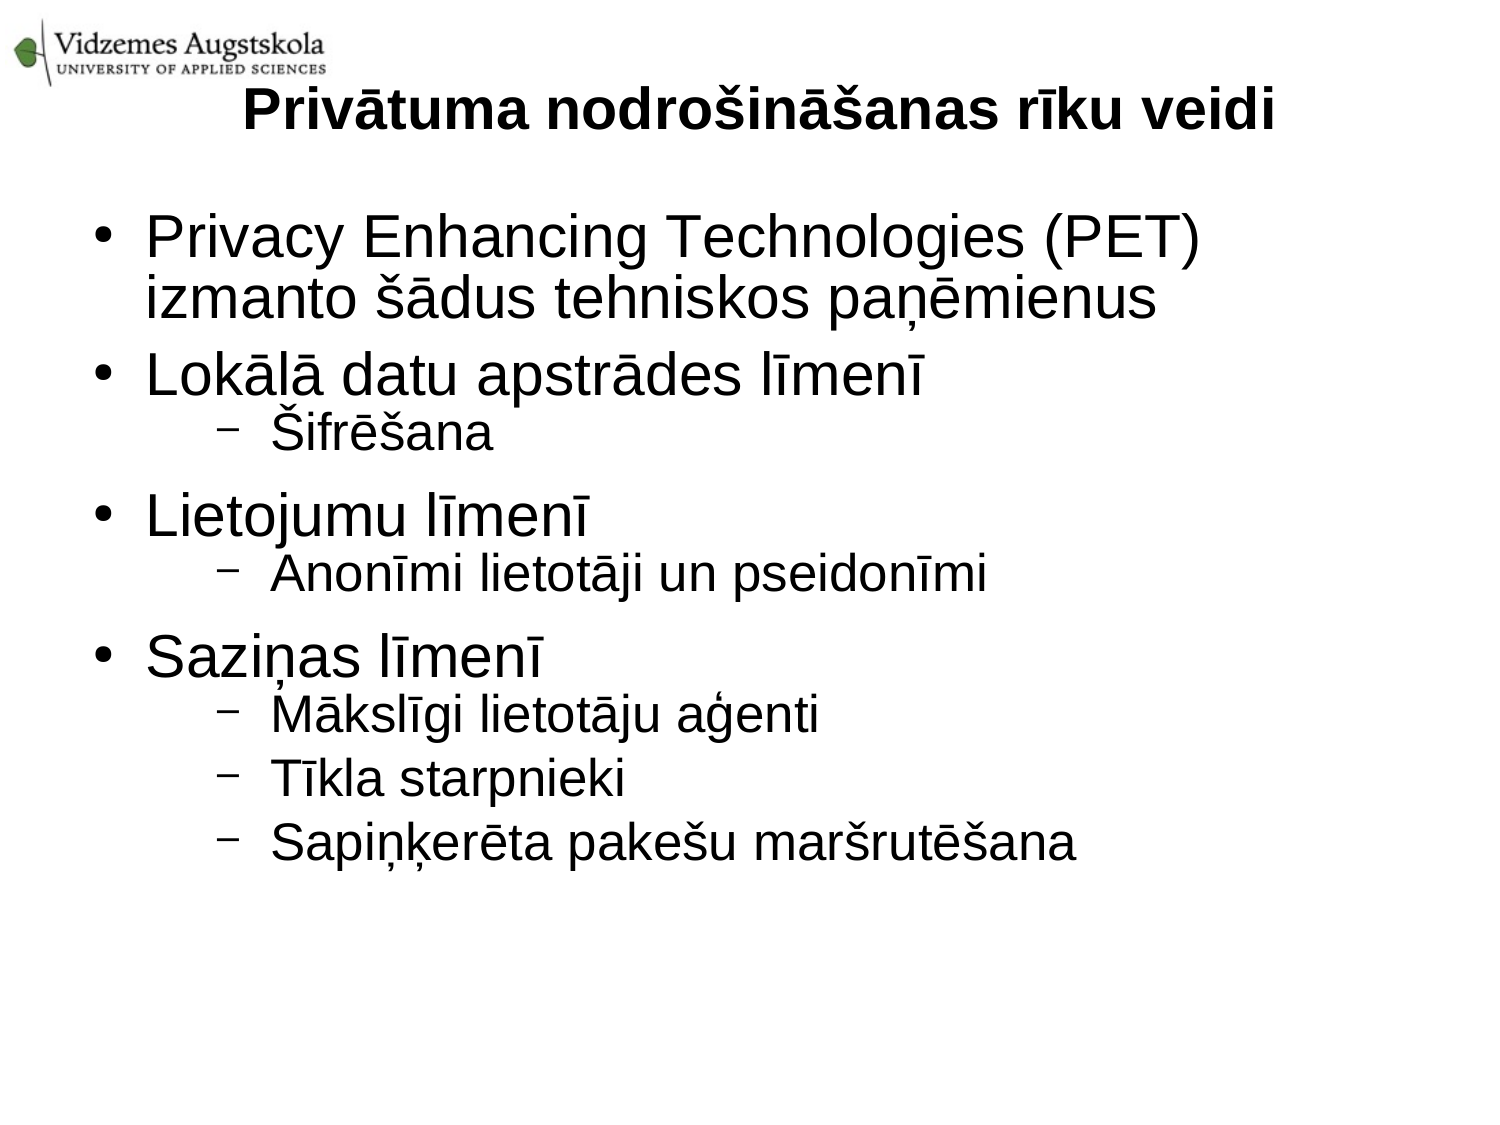

# Privātuma nodrošināšanas rīku veidi
Privacy Enhancing Technologies (PET)
izmanto šādus tehniskos paņēmienus
Lokālā datu apstrādes līmenī
Šifrēšana
Lietojumu līmenī
Anonīmi lietotāji un pseidonīmi
Saziņas līmenī
Mākslīgi lietotāju aģenti
Tīkla starpnieki
Sapiņķerēta pakešu maršrutēšana